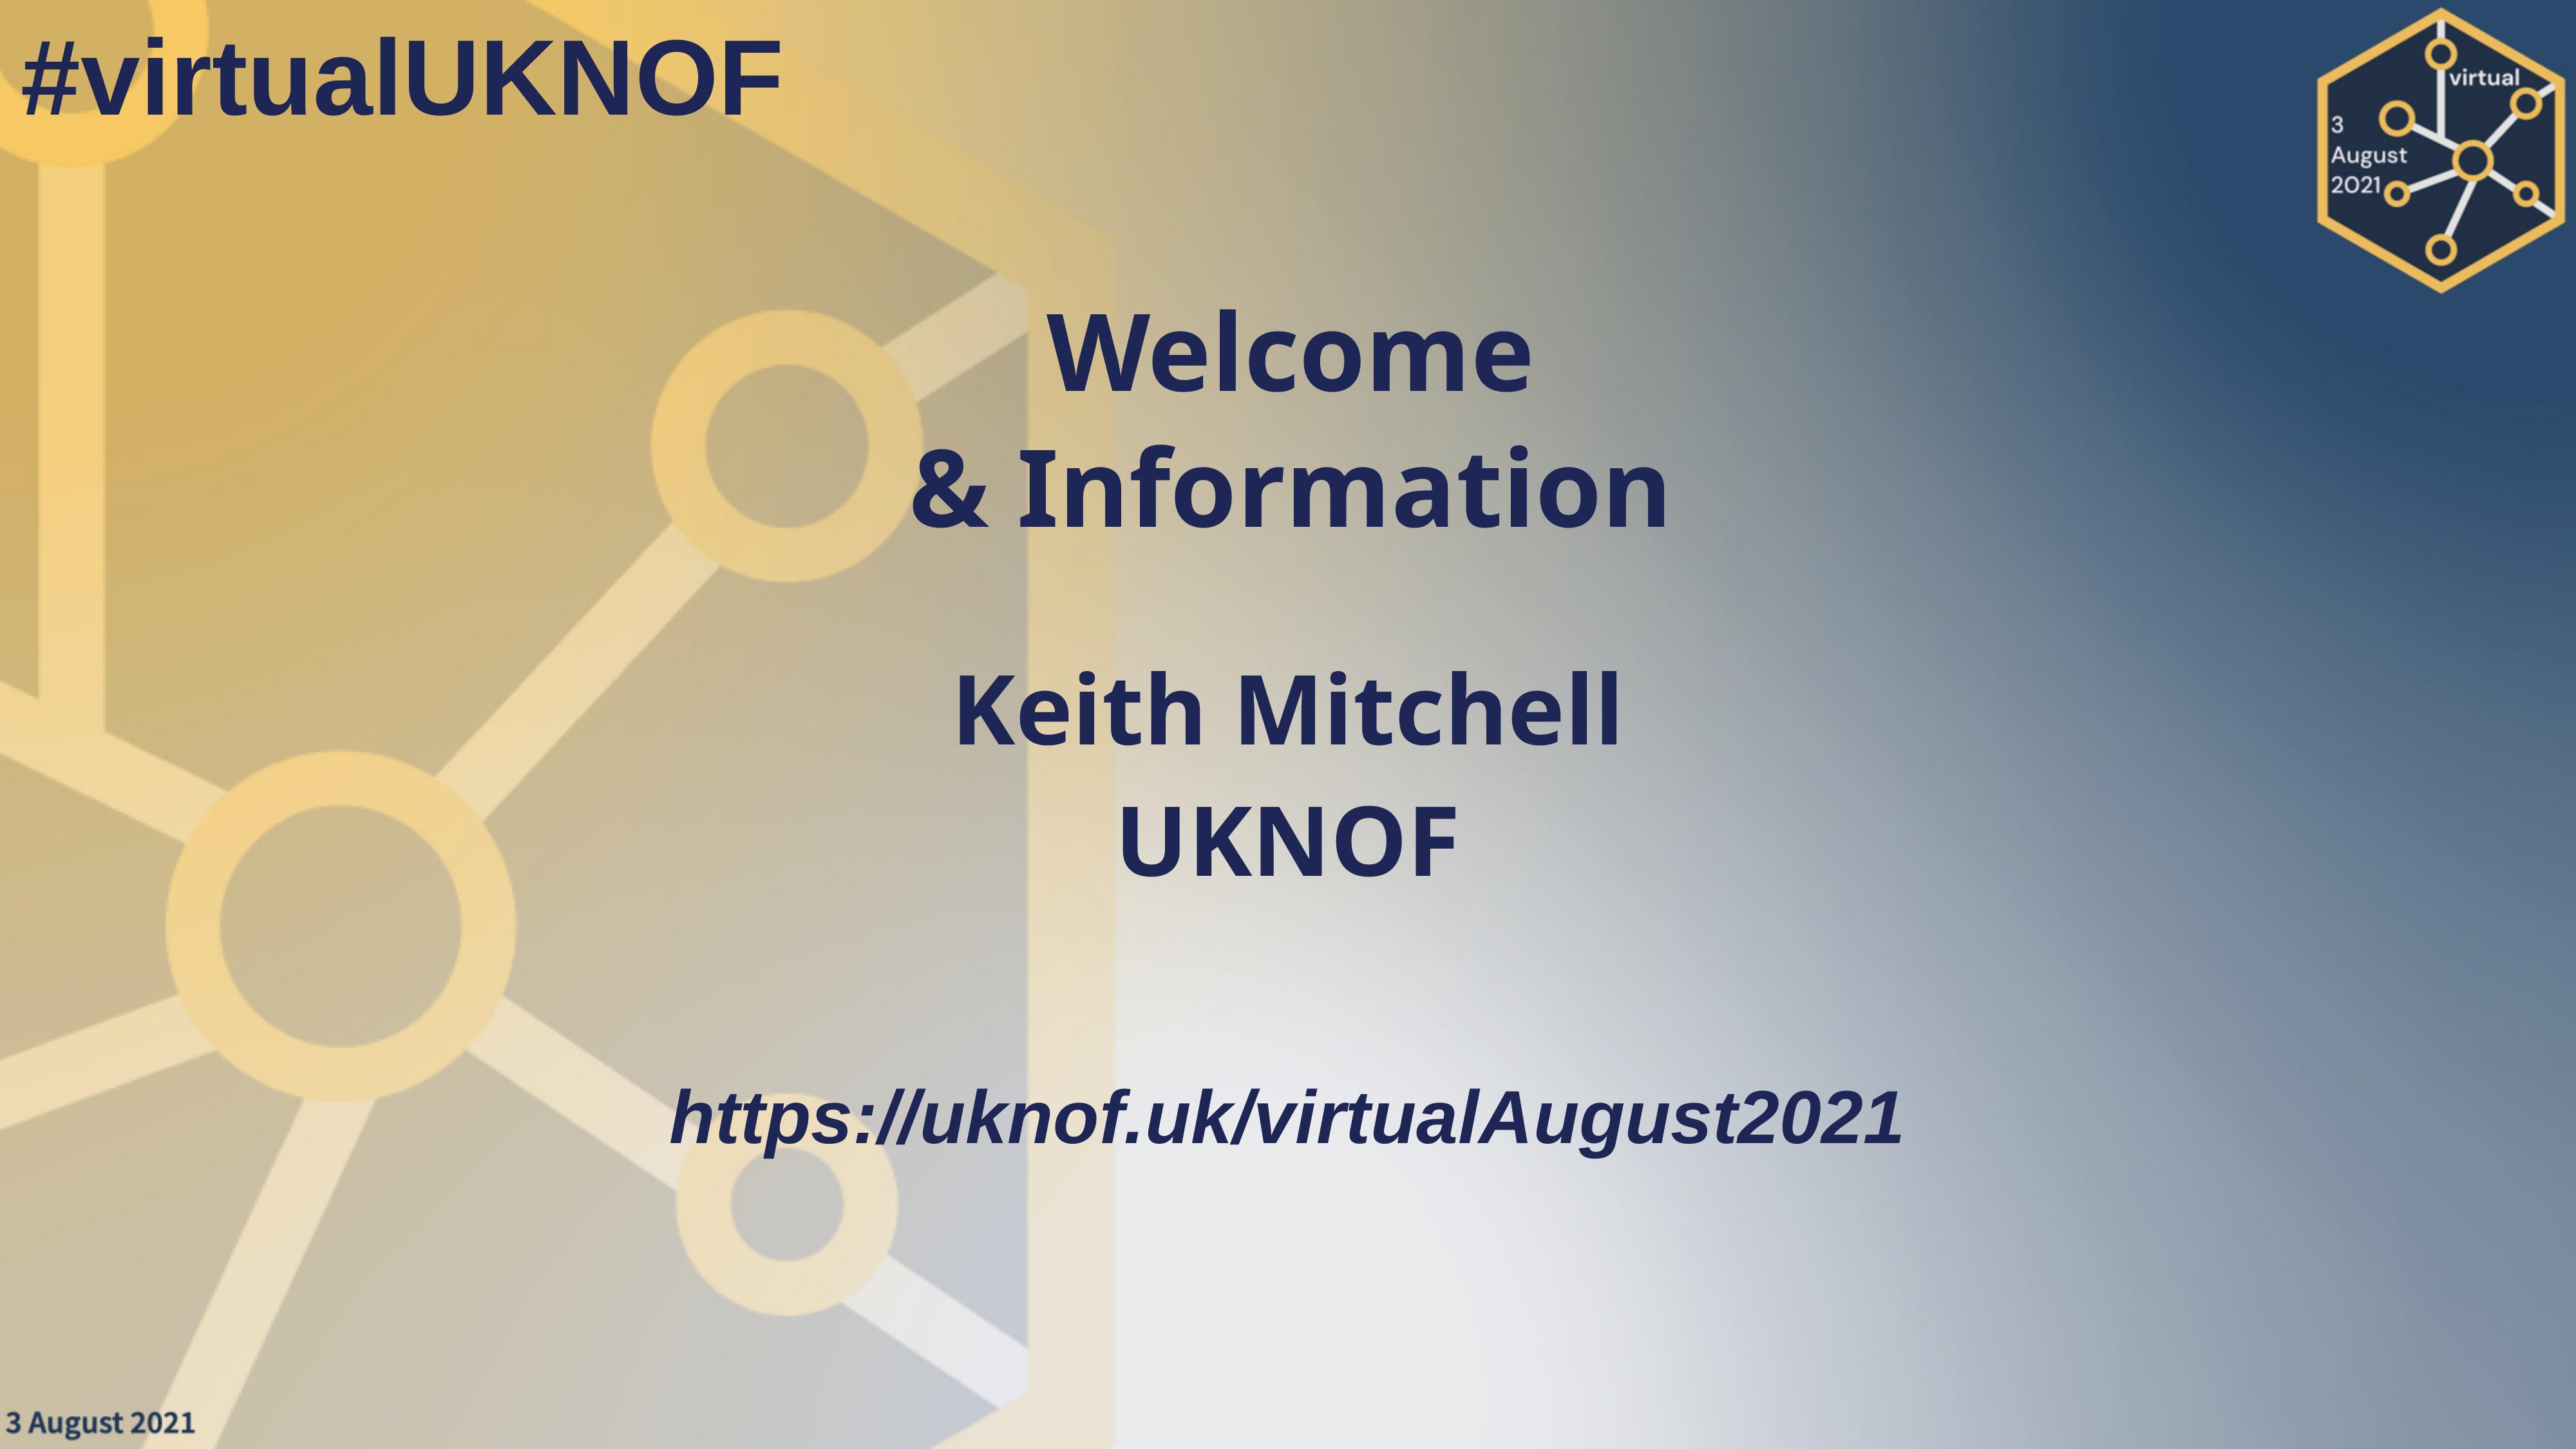

#virtualUKNOF
Welcome
& Information
Keith Mitchell
UKNOF
https://uknof.uk/virtualAugust2021